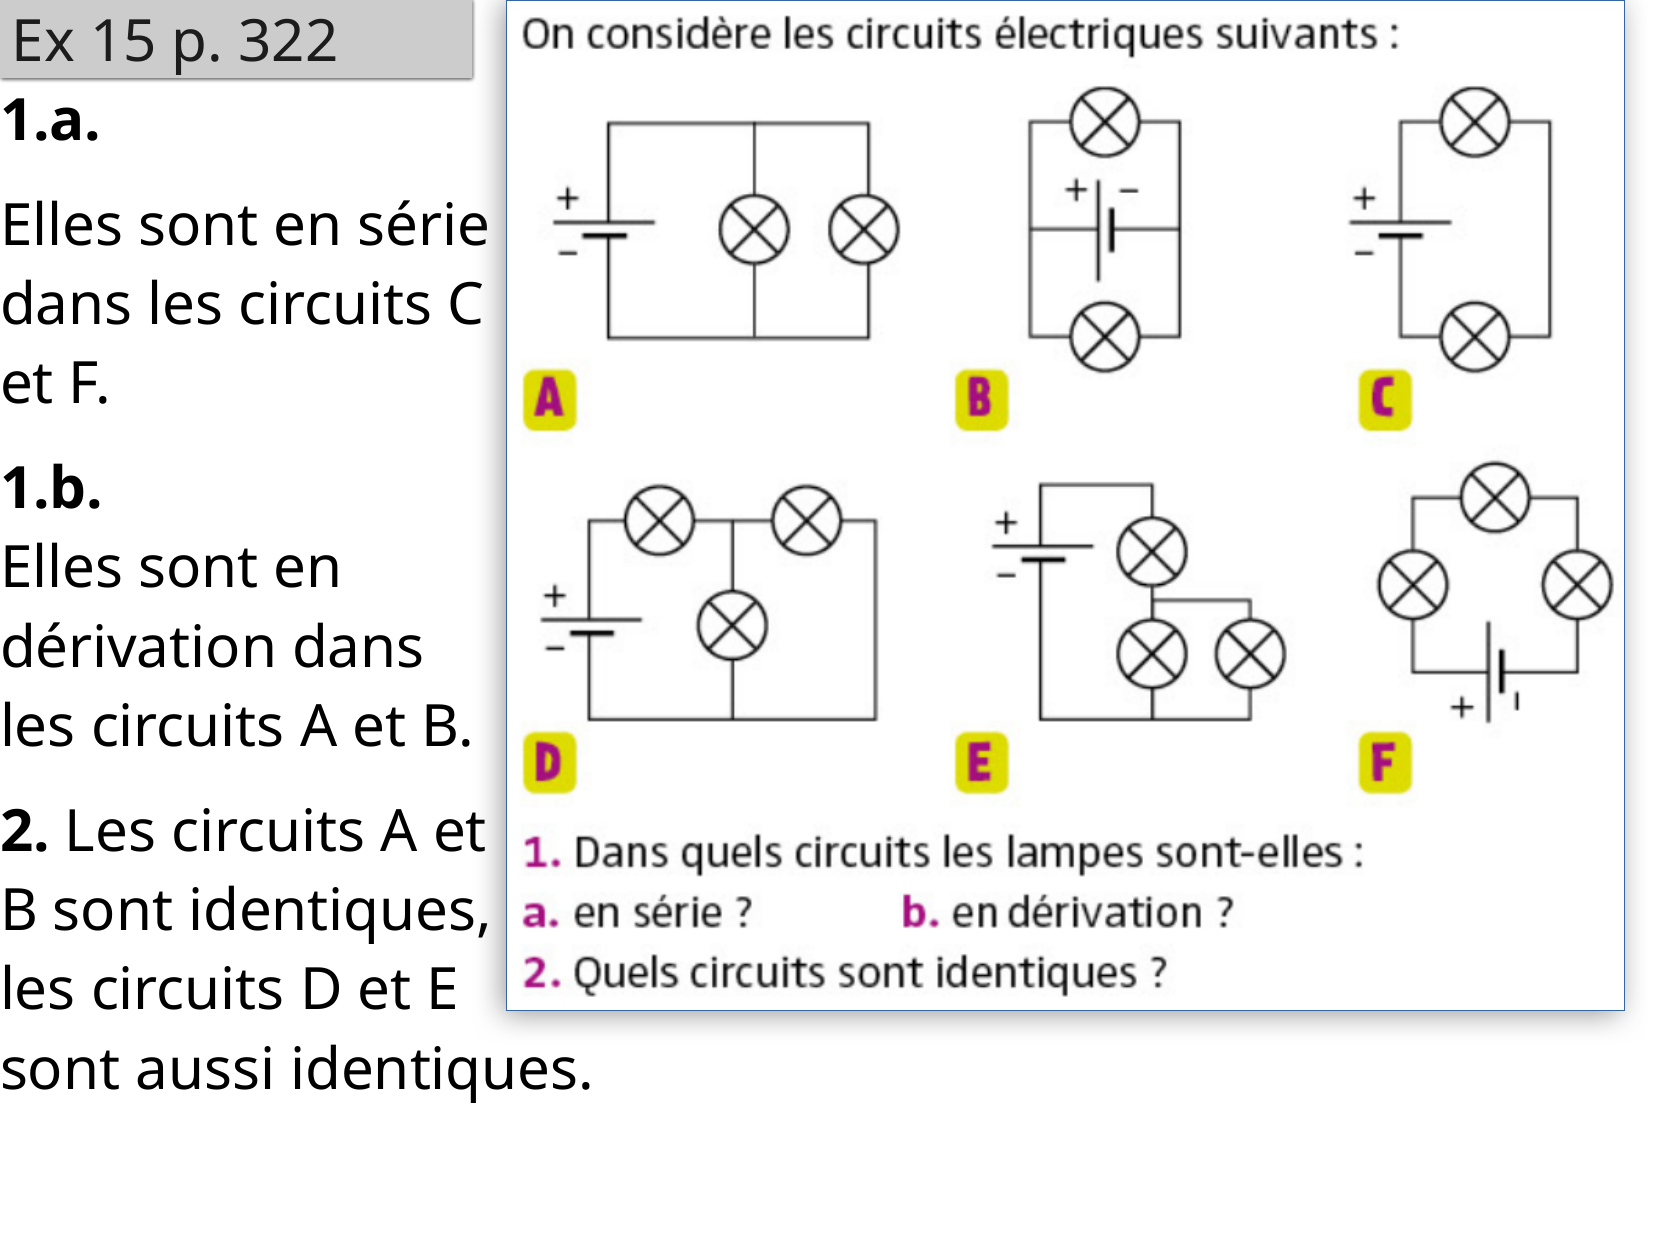

# Ex 15 p. 322
1.a.
Elles sont en série
dans les circuits C
et F.
1.b.
Elles sont en
dérivation dans
les circuits A et B.
2. Les circuits A et
B sont identiques,
les circuits D et E
sont aussi identiques.